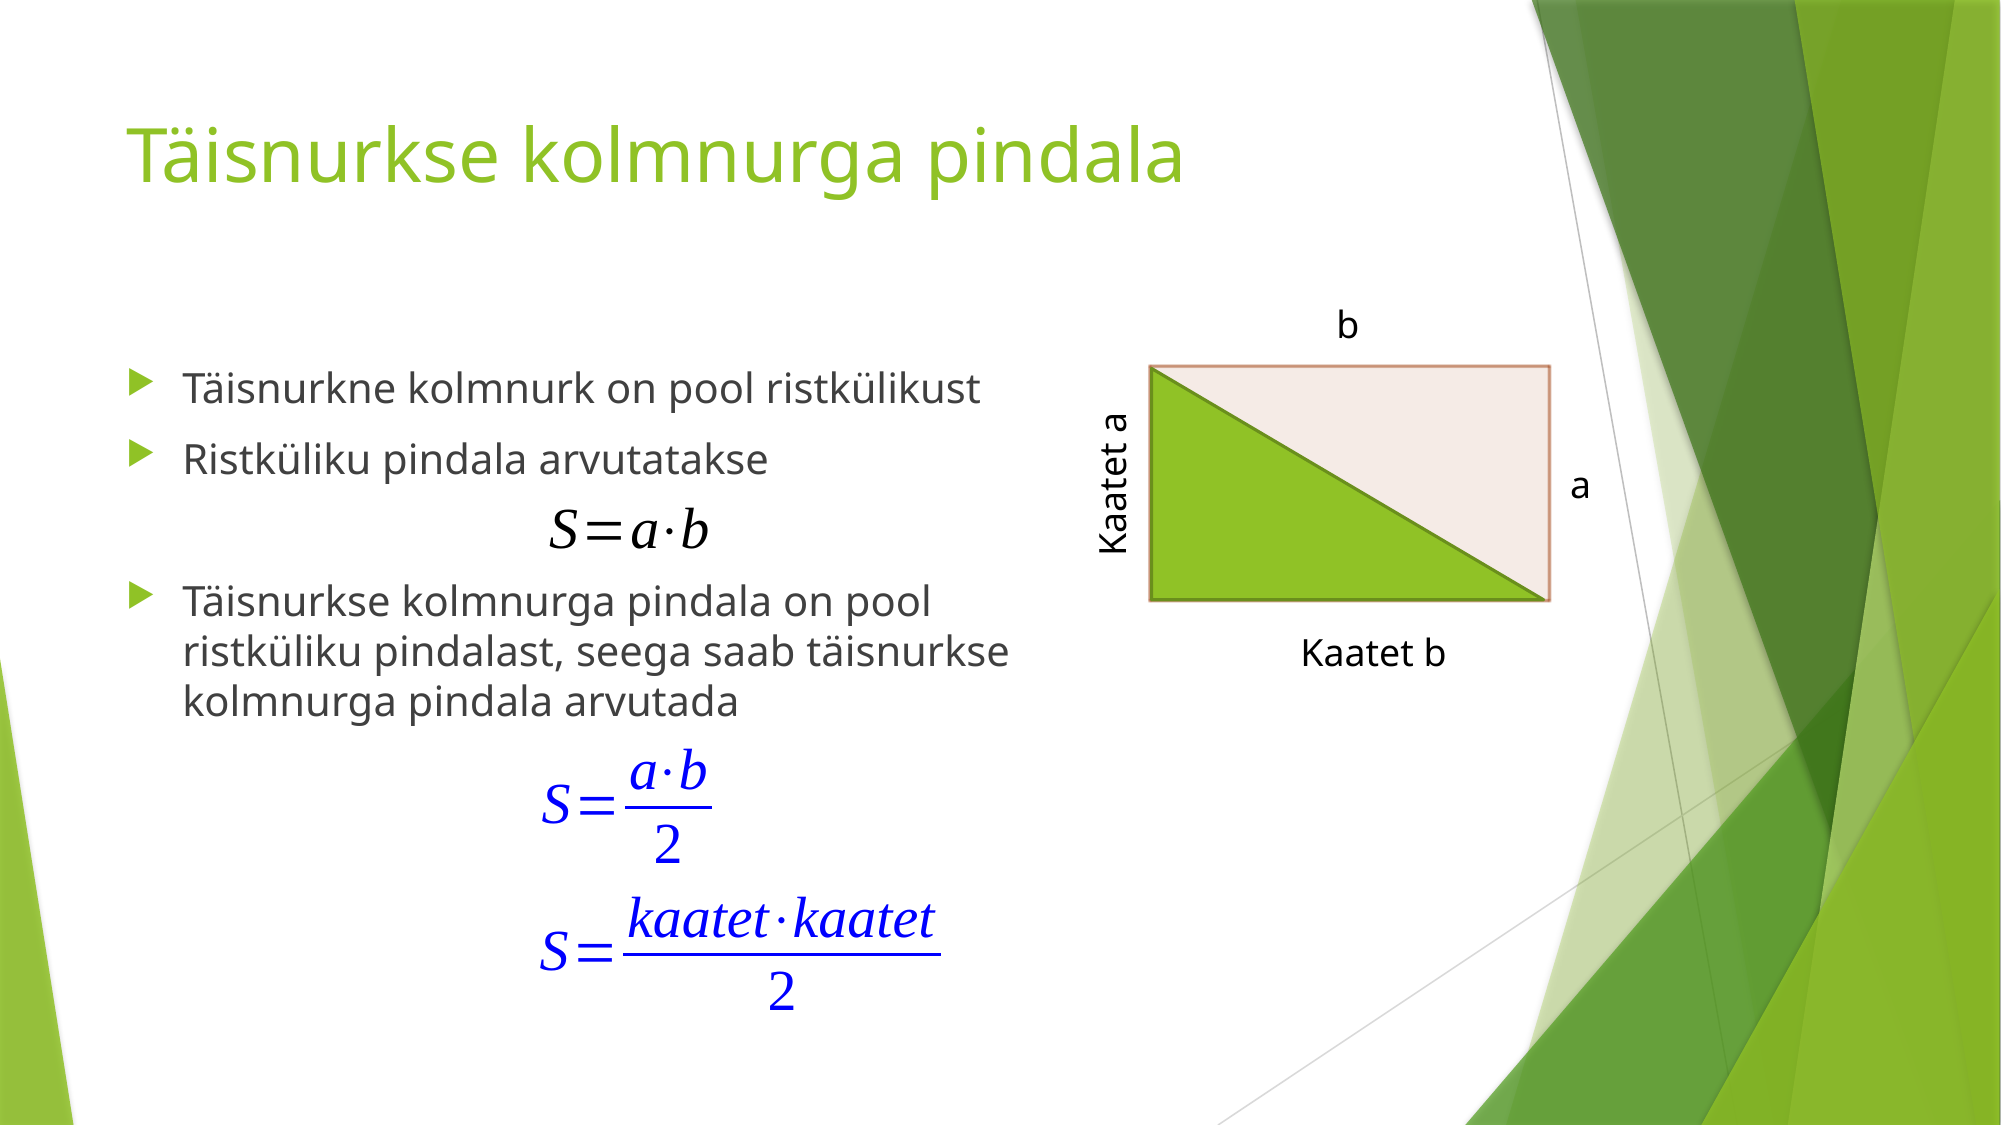

# Täisnurkse kolmnurga pindala
b
Täisnurkne kolmnurk on pool ristkülikust
Ristküliku pindala arvutatakse
Täisnurkse kolmnurga pindala on pool ristküliku pindalast, seega saab täisnurkse kolmnurga pindala arvutada
a
Kaatet a
Kaatet b